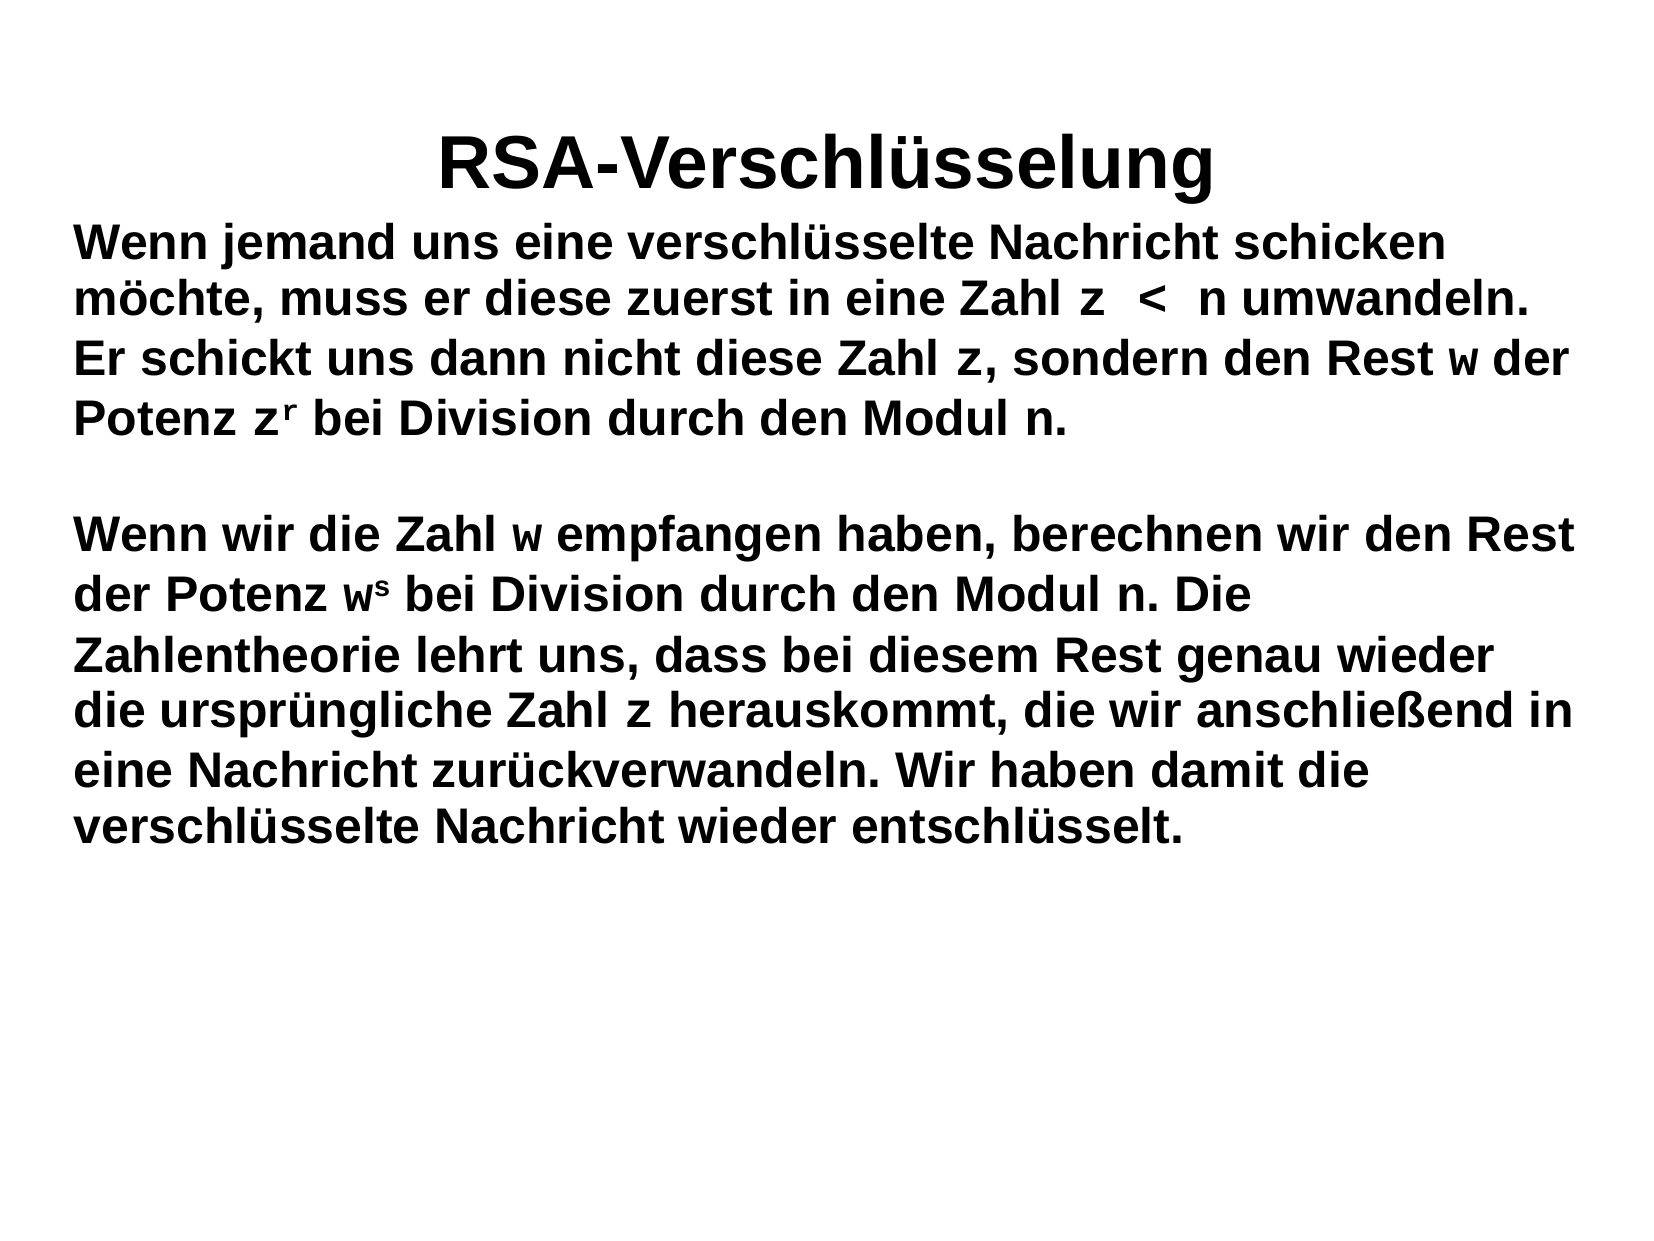

# RSA-Verschlüsselung
Wenn jemand uns eine verschlüsselte Nachricht schicken möchte, muss er diese zuerst in eine Zahl z < n umwandeln. Er schickt uns dann nicht diese Zahl z, sondern den Rest w der Potenz zr bei Division durch den Modul n.
Wenn wir die Zahl w empfangen haben, berechnen wir den Rest der Potenz ws bei Division durch den Modul n. Die Zahlentheorie lehrt uns, dass bei diesem Rest genau wieder die ursprüngliche Zahl z herauskommt, die wir anschließend in eine Nachricht zurückverwandeln. Wir haben damit die verschlüsselte Nachricht wieder entschlüsselt.